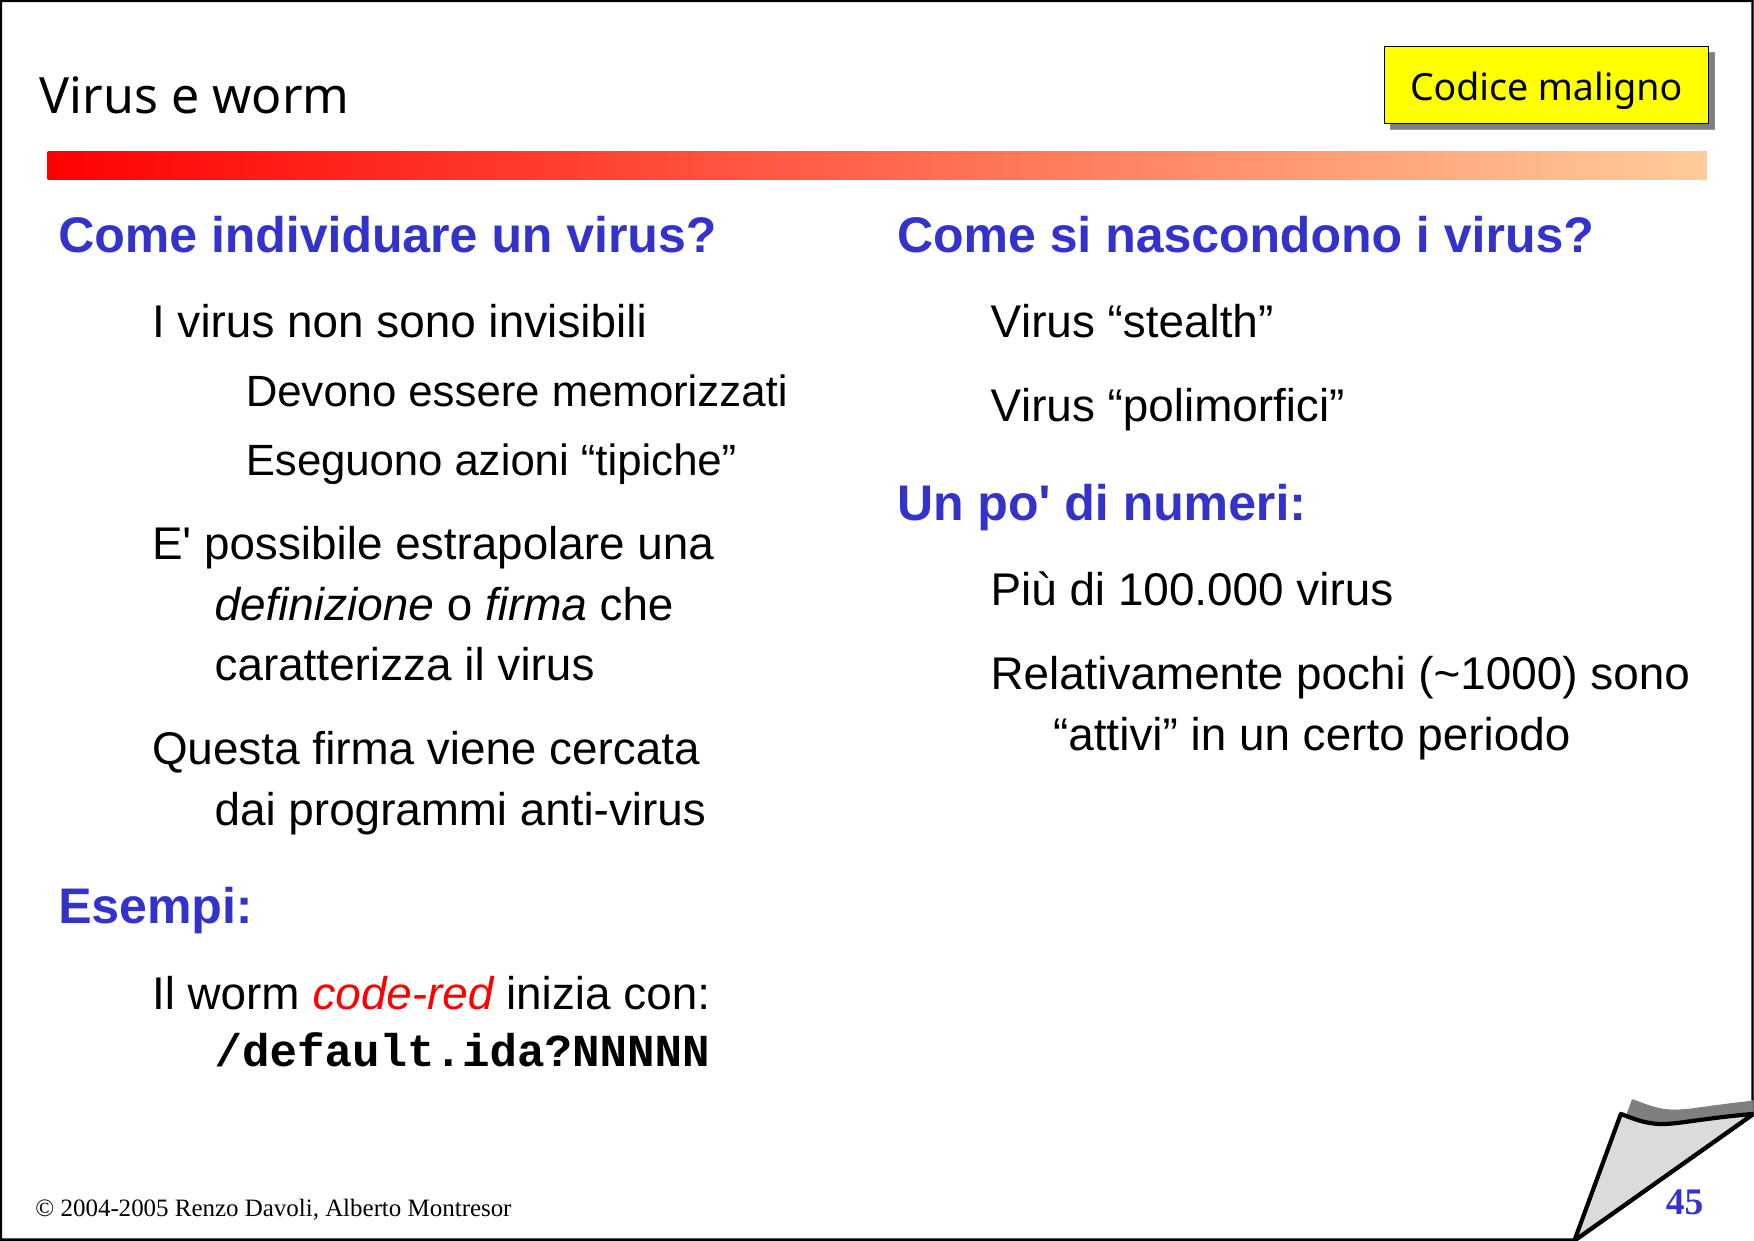

Codice maligno
# Virus e worm
Come individuare un virus?
I virus non sono invisibili
Devono essere memorizzati
Eseguono azioni “tipiche”
E' possibile estrapolare una definizione o firma che
caratterizza il virus
Questa firma viene cercata
dai programmi anti-virus
Esempi:
Il worm code-red inizia con:
/default.ida?NNNNN
Come si nascondono i virus?
Virus “stealth”
Virus “polimorfici”
Un po' di numeri:
Più di 100.000 virus
Relativamente pochi (~1000) sono “attivi” in un certo periodo